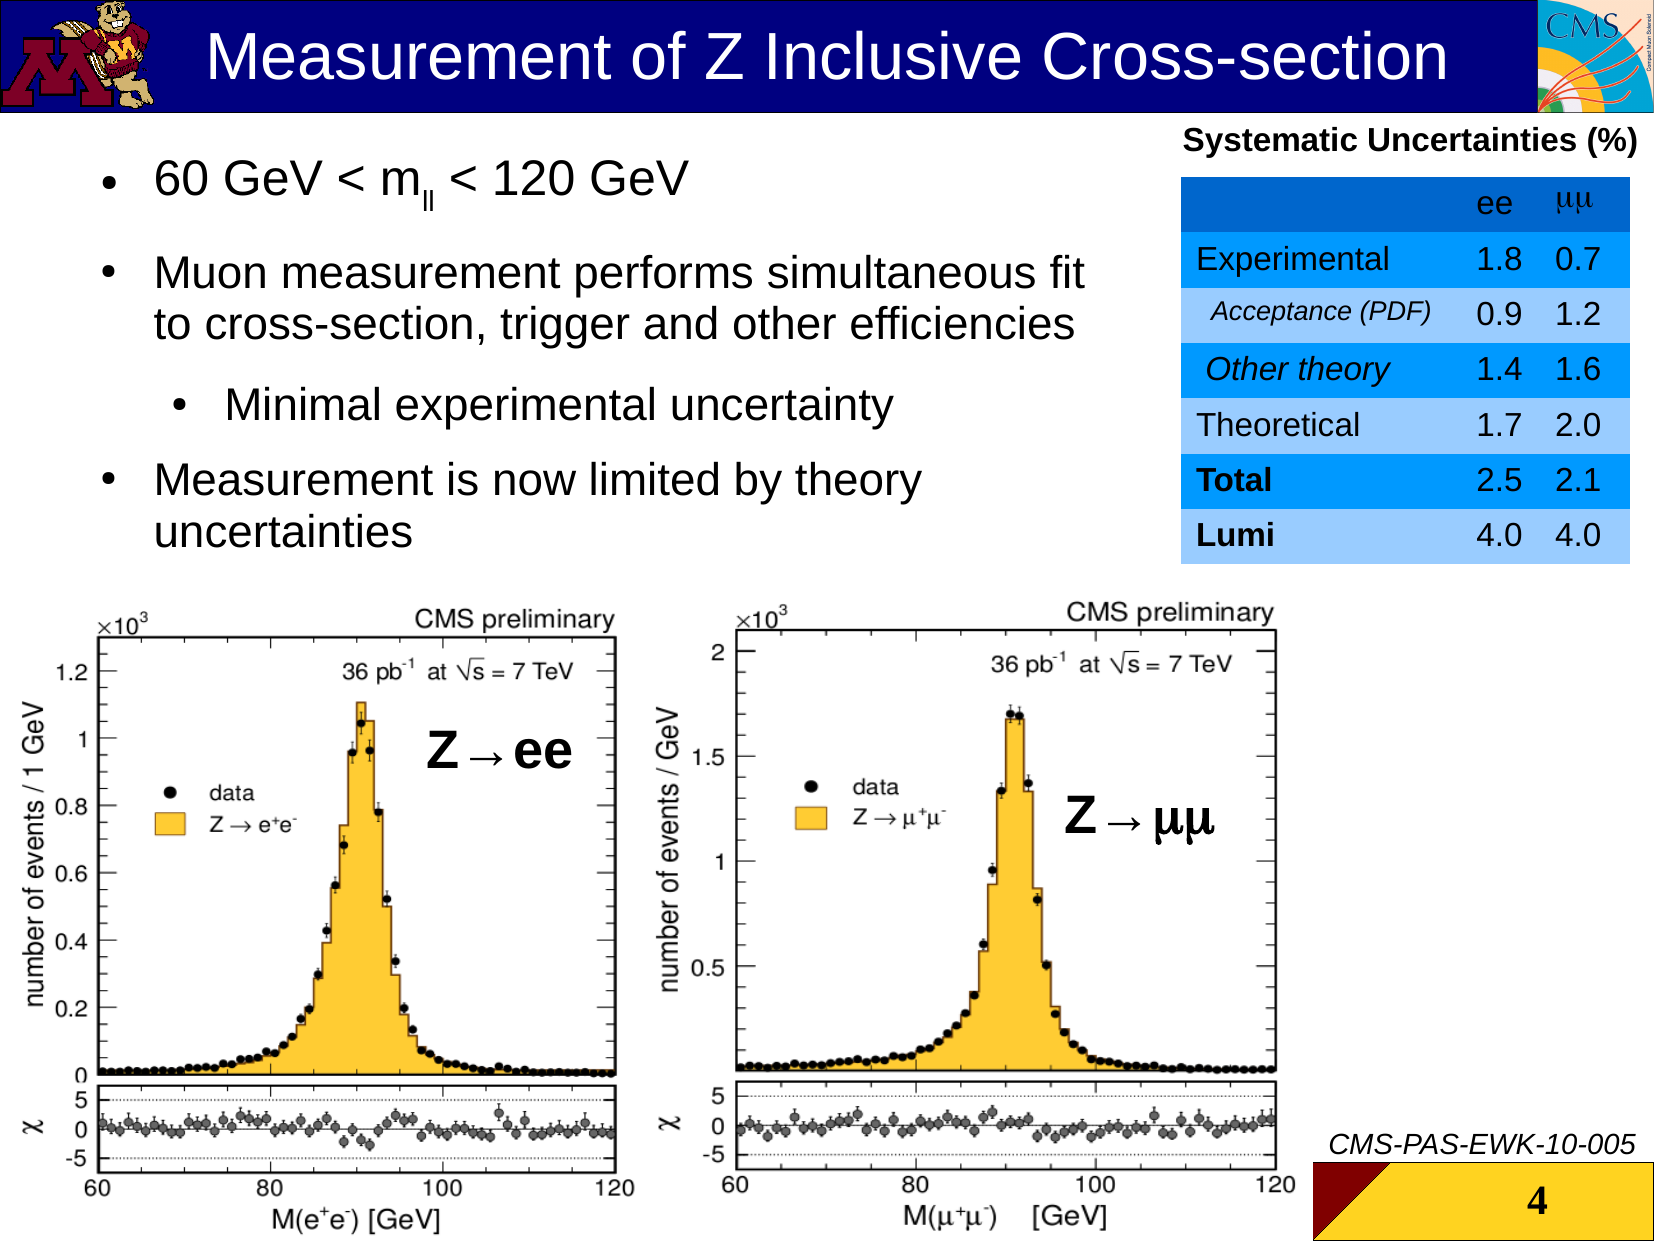

# Measurement of Z Inclusive Cross-section
Systematic Uncertainties (%)
60 GeV < mll < 120 GeV
Muon measurement performs simultaneous fit to cross-section, trigger and other efficiencies
Minimal experimental uncertainty
Measurement is now limited by theory uncertainties
| | ee | μμ |
| --- | --- | --- |
| Experimental | 1.8 | 0.7 |
| Acceptance (PDF) | 0.9 | 1.2 |
| Other theory | 1.4 | 1.6 |
| Theoretical | 1.7 | 2.0 |
| Total | 2.5 | 2.1 |
| Lumi | 4.0 | 4.0 |
Z→ee
Z→μμ
CMS-PAS-EWK-10-005
J. Mans :: CMS EWK Measurements
4
April 4, 2011